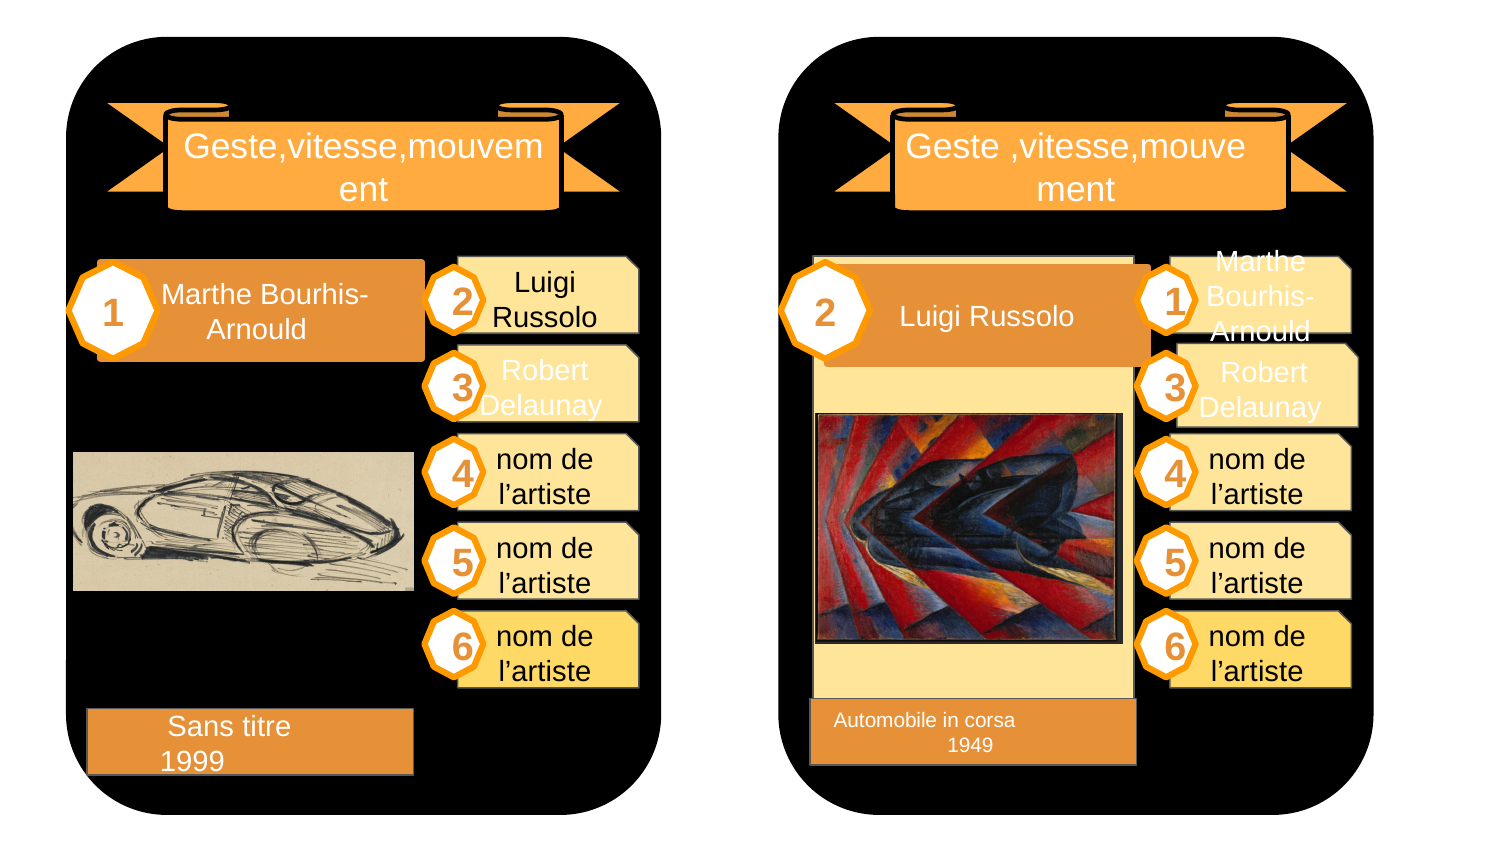

Geste,vitesse,mouvement
Geste ,vitesse,mouvement
Luigi Russolo
Marthe Bourhis-Arnould
 Marthe Bourhis-Arnould
2
1
1
2
Luigi Russolo
Robert Delaunay
Robert Delaunay
3
3
nom de l’artiste
nom de l’artiste
4
4
nom de l’artiste
nom de l’artiste
5
5
nom de l’artiste
nom de l’artiste
6
6
 Sans titre 1999
Automobile in corsa 1949